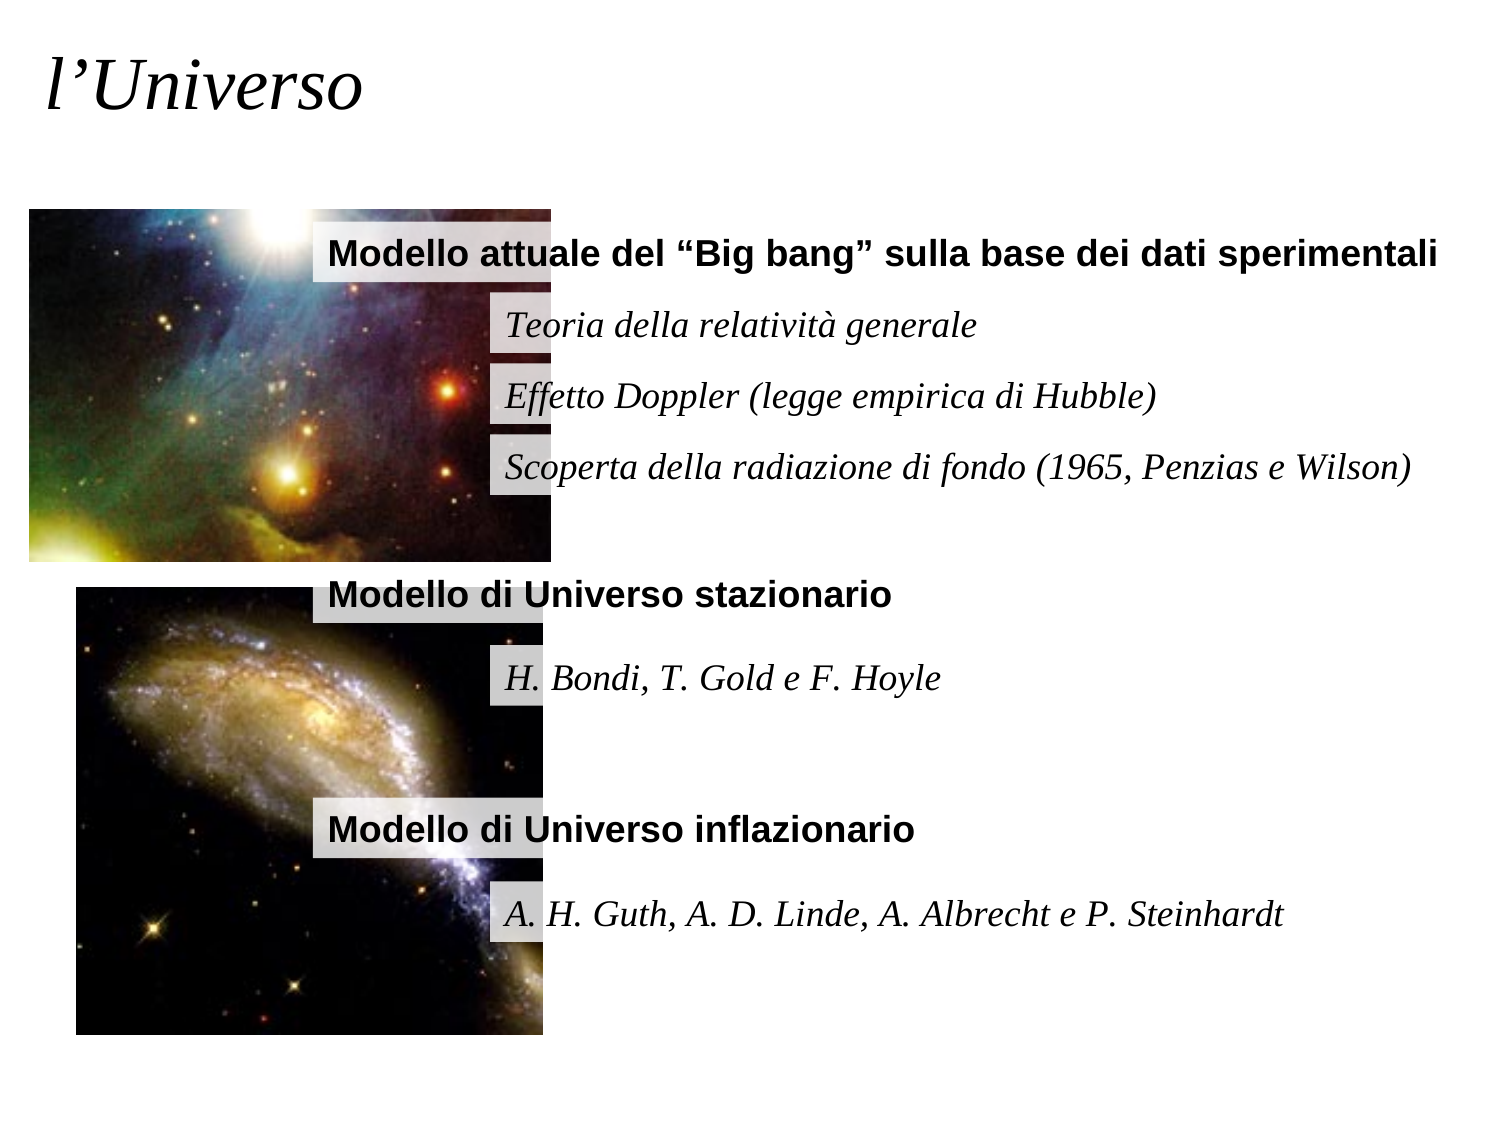

# l’Universo
Modello attuale del “Big bang” sulla base dei dati sperimentali
Teoria della relatività generale
Effetto Doppler (legge empirica di Hubble)
Scoperta della radiazione di fondo (1965, Penzias e Wilson)
Modello di Universo stazionario
H. Bondi, T. Gold e F. Hoyle
Modello di Universo inflazionario
A. H. Guth, A. D. Linde, A. Albrecht e P. Steinhardt